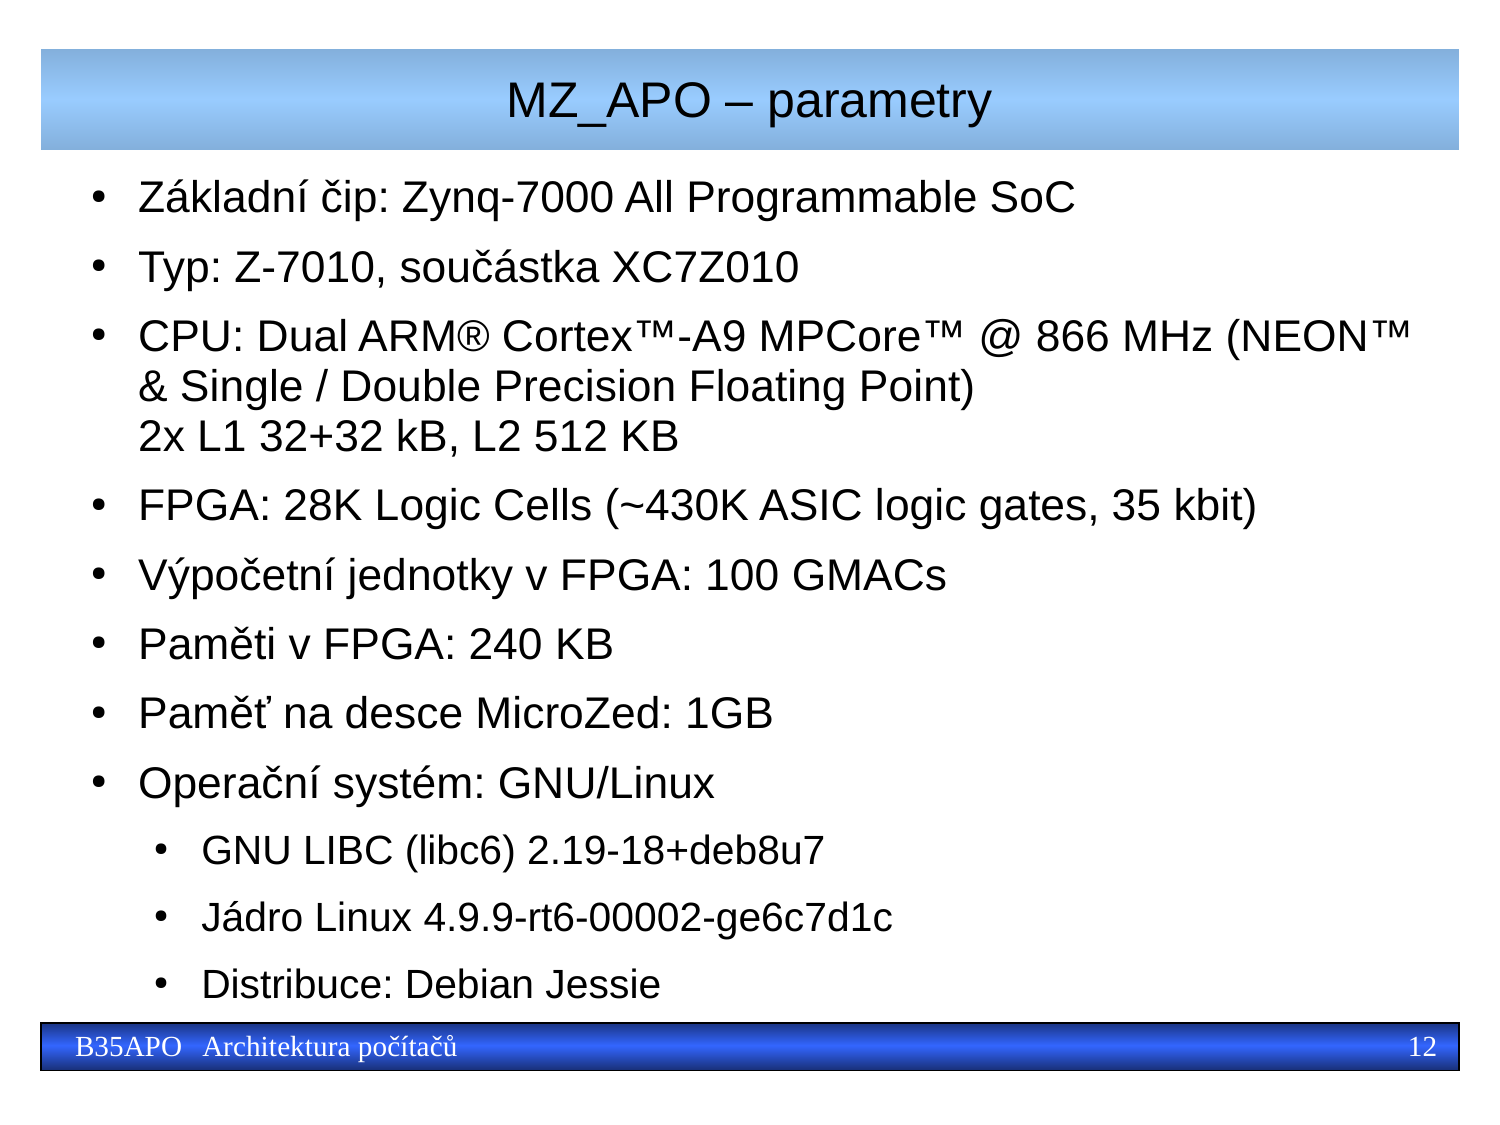

# MZ_APO – parametry
Základní čip: Zynq-7000 All Programmable SoC
Typ: Z-7010, součástka XC7Z010
CPU: Dual ARM® Cortex™-A9 MPCore™ @ 866 MHz (NEON™ & Single / Double Precision Floating Point)
2x L1 32+32 kB, L2 512 KB
FPGA: 28K Logic Cells (~430K ASIC logic gates, 35 kbit)
Výpočetní jednotky v FPGA: 100 GMACs
Paměti v FPGA: 240 KB
Paměť na desce MicroZed: 1GB
Operační systém: GNU/Linux
GNU LIBC (libc6) 2.19-18+deb8u7
Jádro Linux 4.9.9-rt6-00002-ge6c7d1c
Distribuce: Debian Jessie
B35APO Architektura počítačů
12